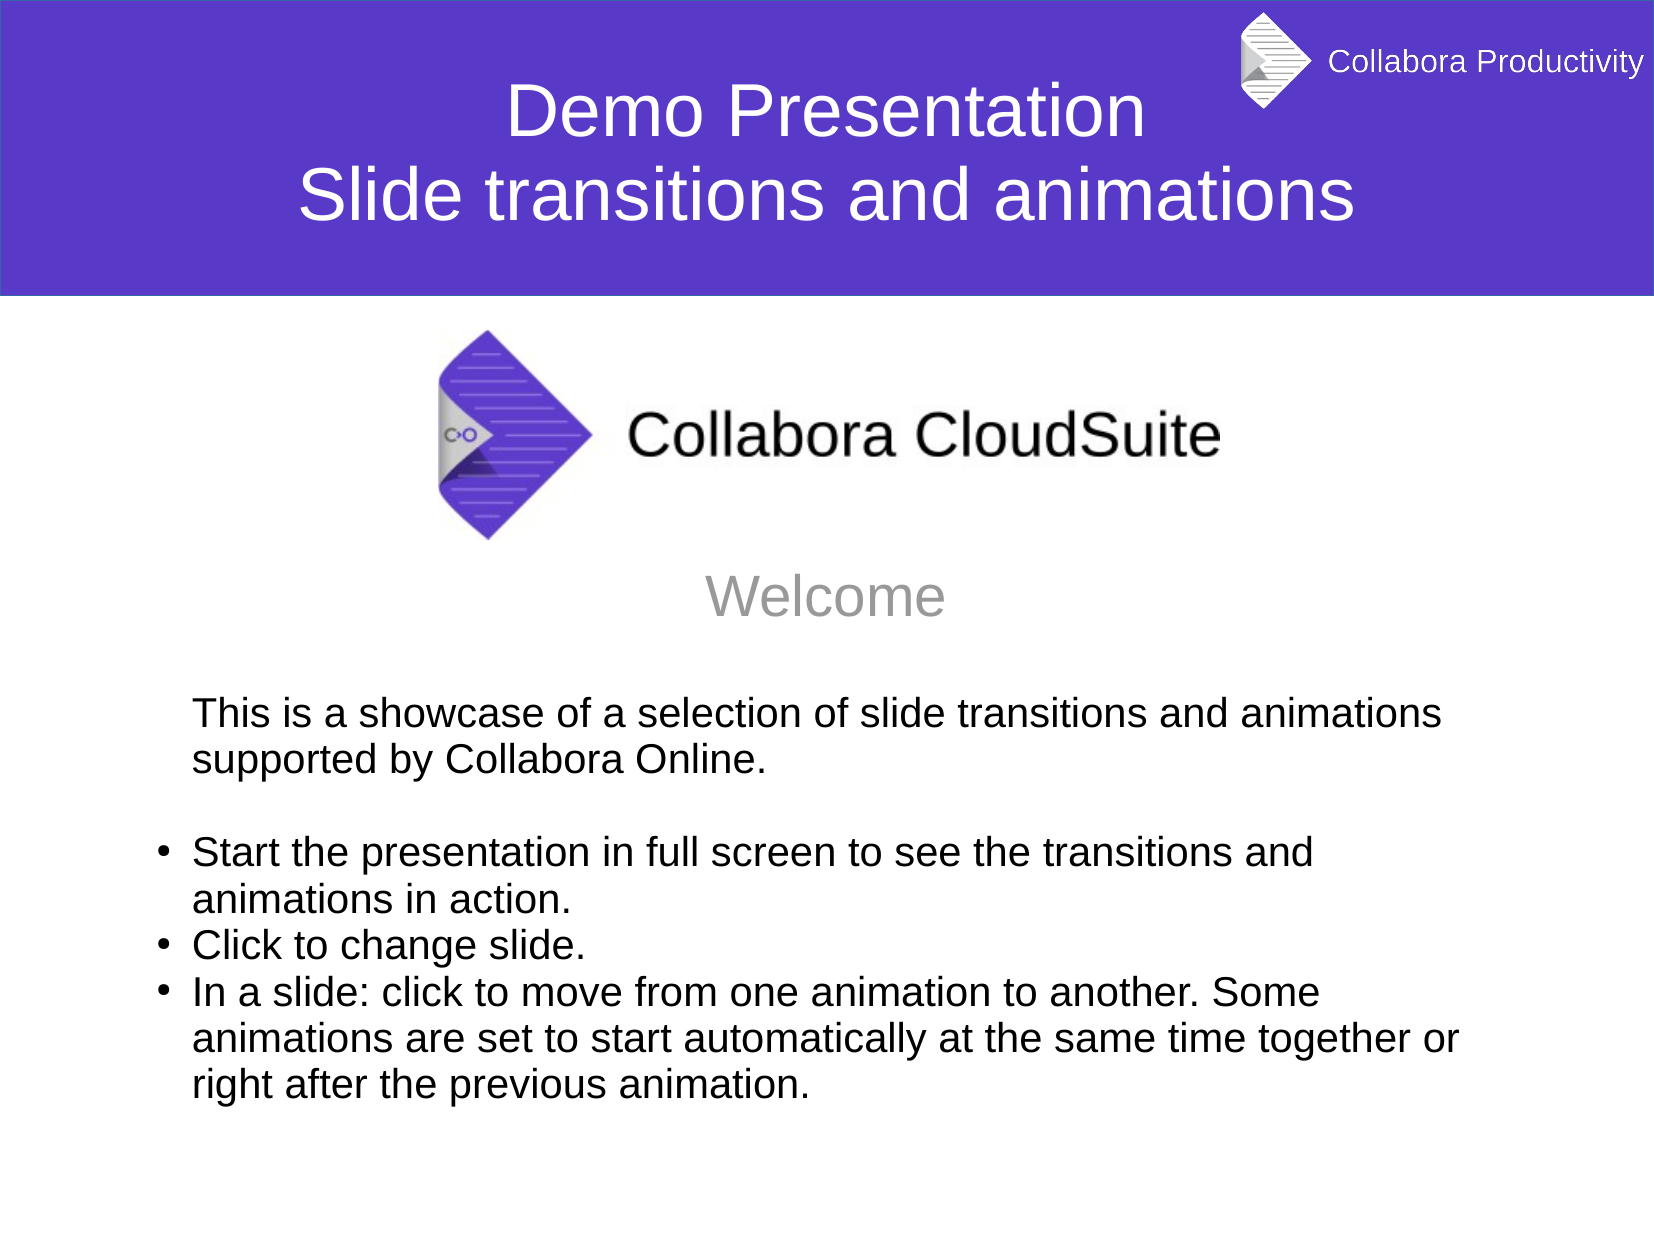

# Demo Presentation Slide transitions and animations
Welcome
This is a showcase of a selection of slide transitions and animations supported by Collabora Online.
Start the presentation in full screen to see the transitions and animations in action.
Click to change slide.
In a slide: click to move from one animation to another. Some animations are set to start automatically at the same time together or right after the previous animation.